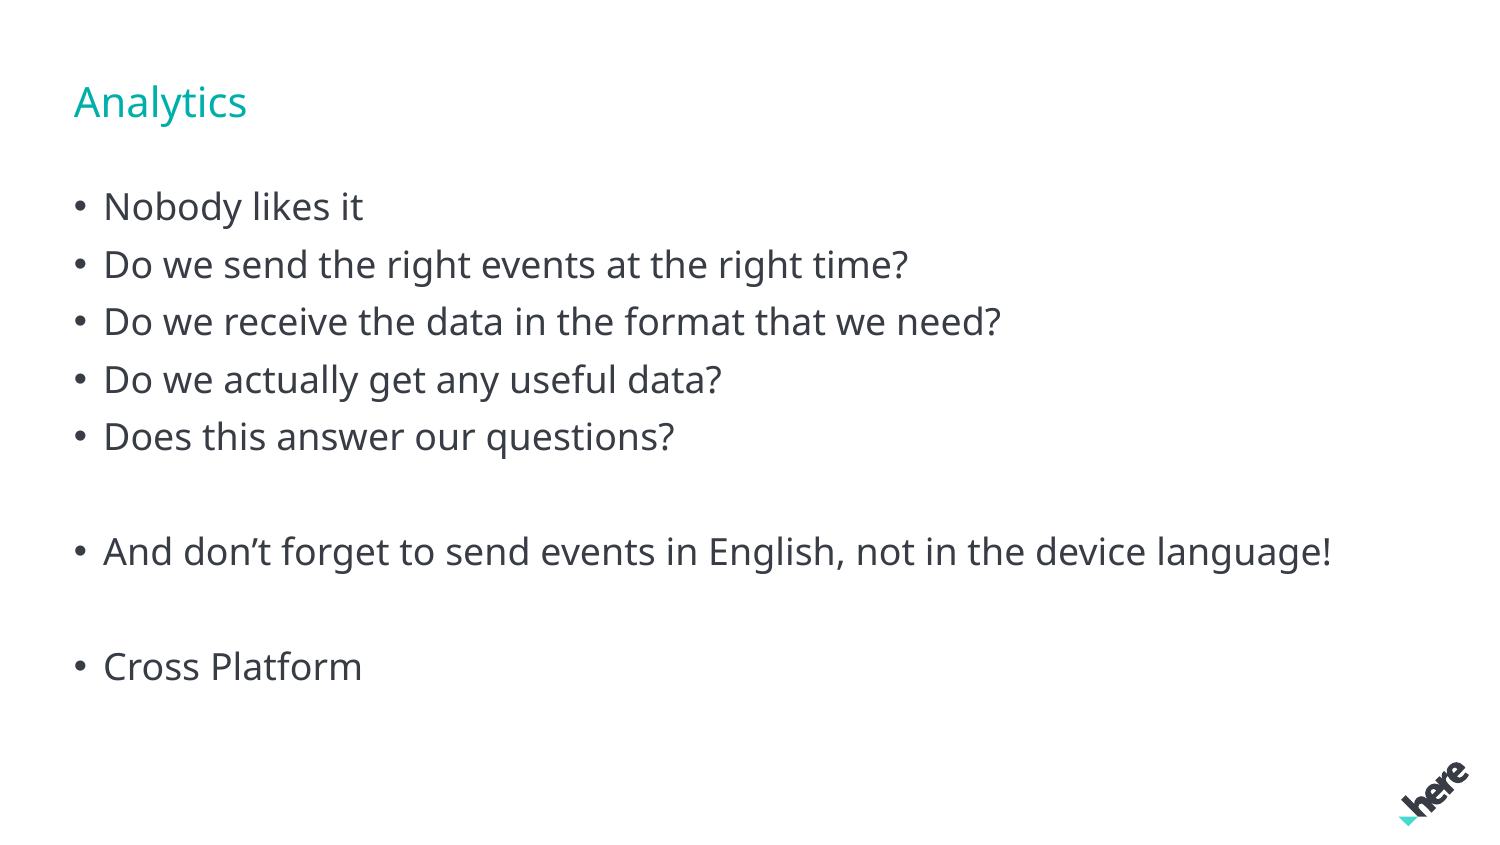

Analytics
# Nobody likes it
Do we send the right events at the right time?
Do we receive the data in the format that we need?
Do we actually get any useful data?
Does this answer our questions?
And don’t forget to send events in English, not in the device language!
Cross Platform